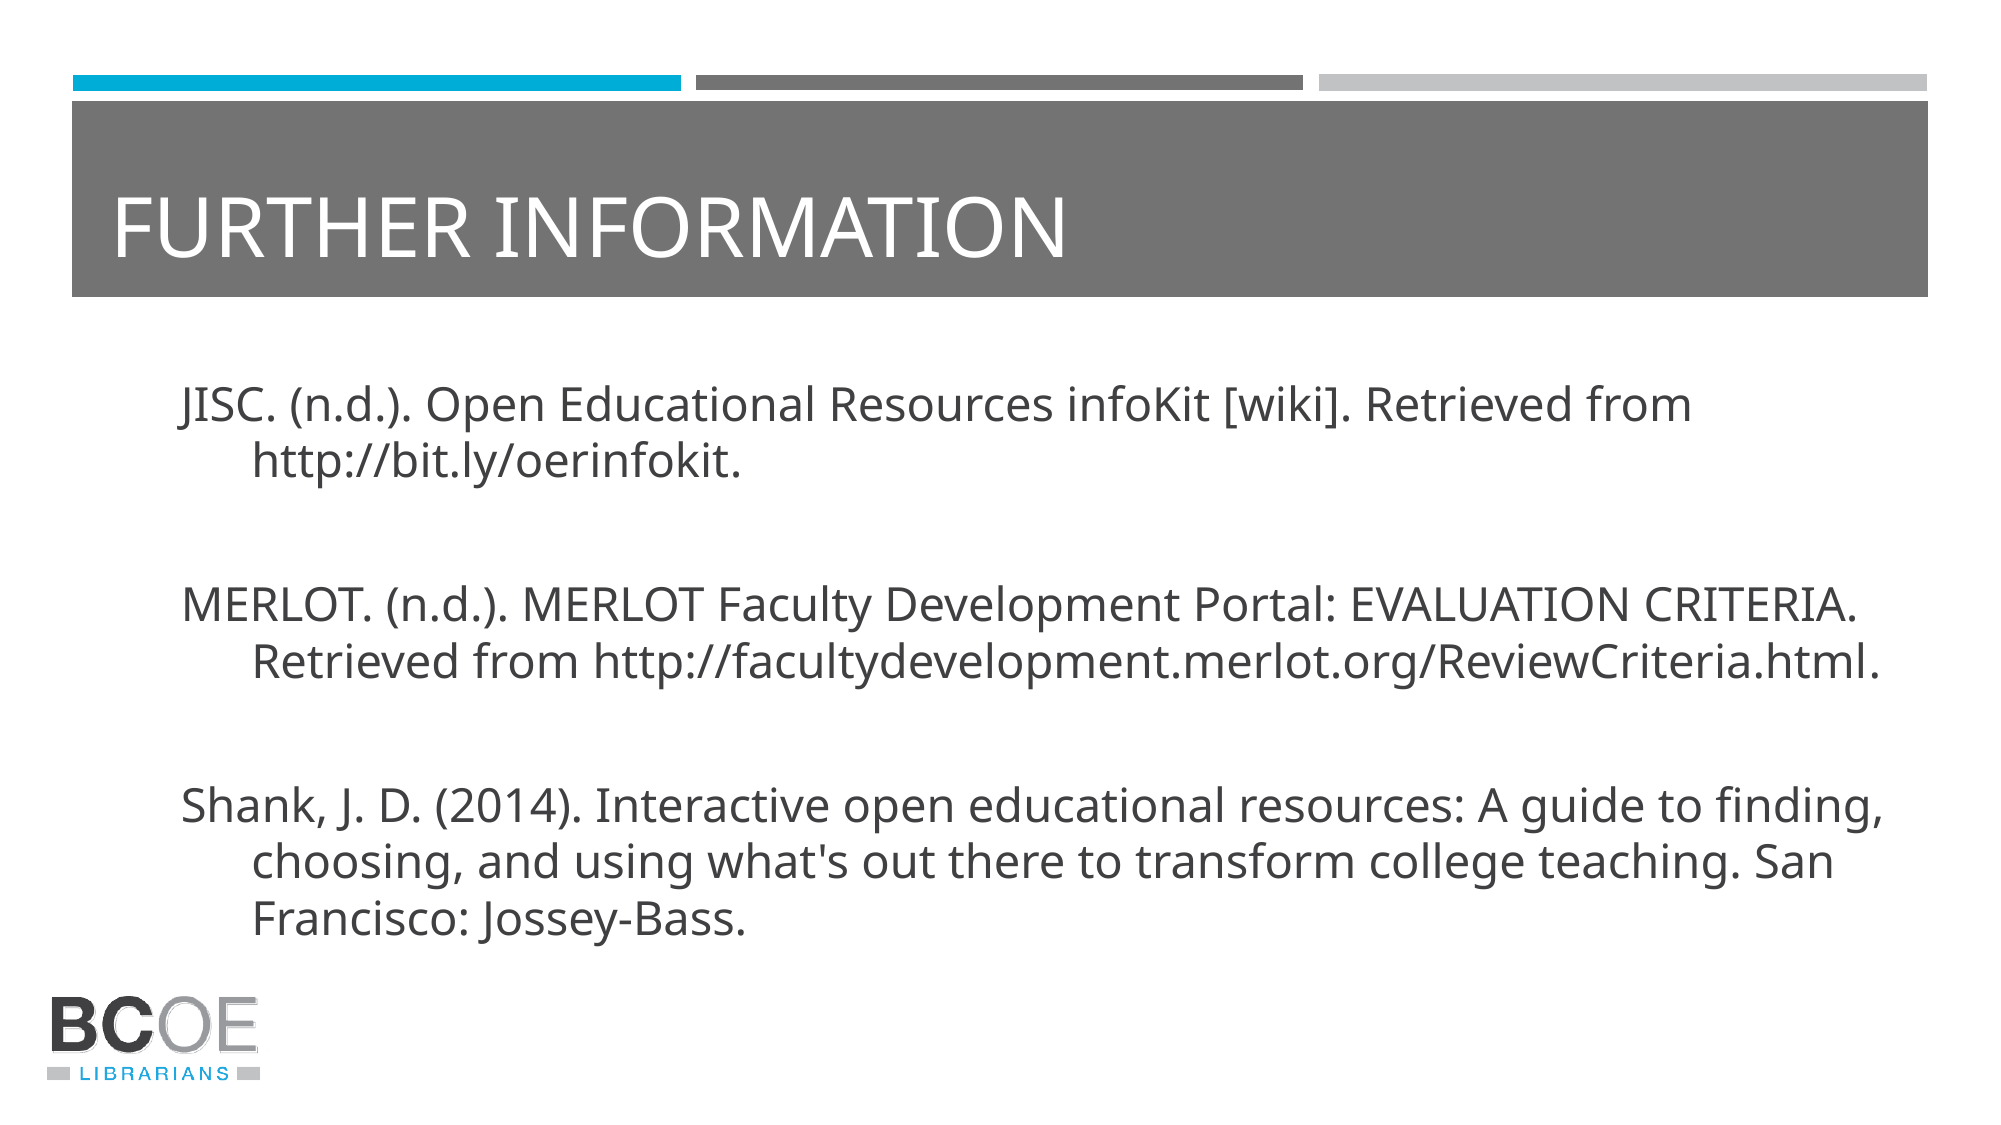

# Further Information
JISC. (n.d.). Open Educational Resources infoKit [wiki]. Retrieved from http://bit.ly/oerinfokit.
MERLOT. (n.d.). MERLOT Faculty Development Portal: EVALUATION CRITERIA. Retrieved from http://facultydevelopment.merlot.org/ReviewCriteria.html.
Shank, J. D. (2014). Interactive open educational resources: A guide to finding, choosing, and using what's out there to transform college teaching. San Francisco: Jossey-Bass.